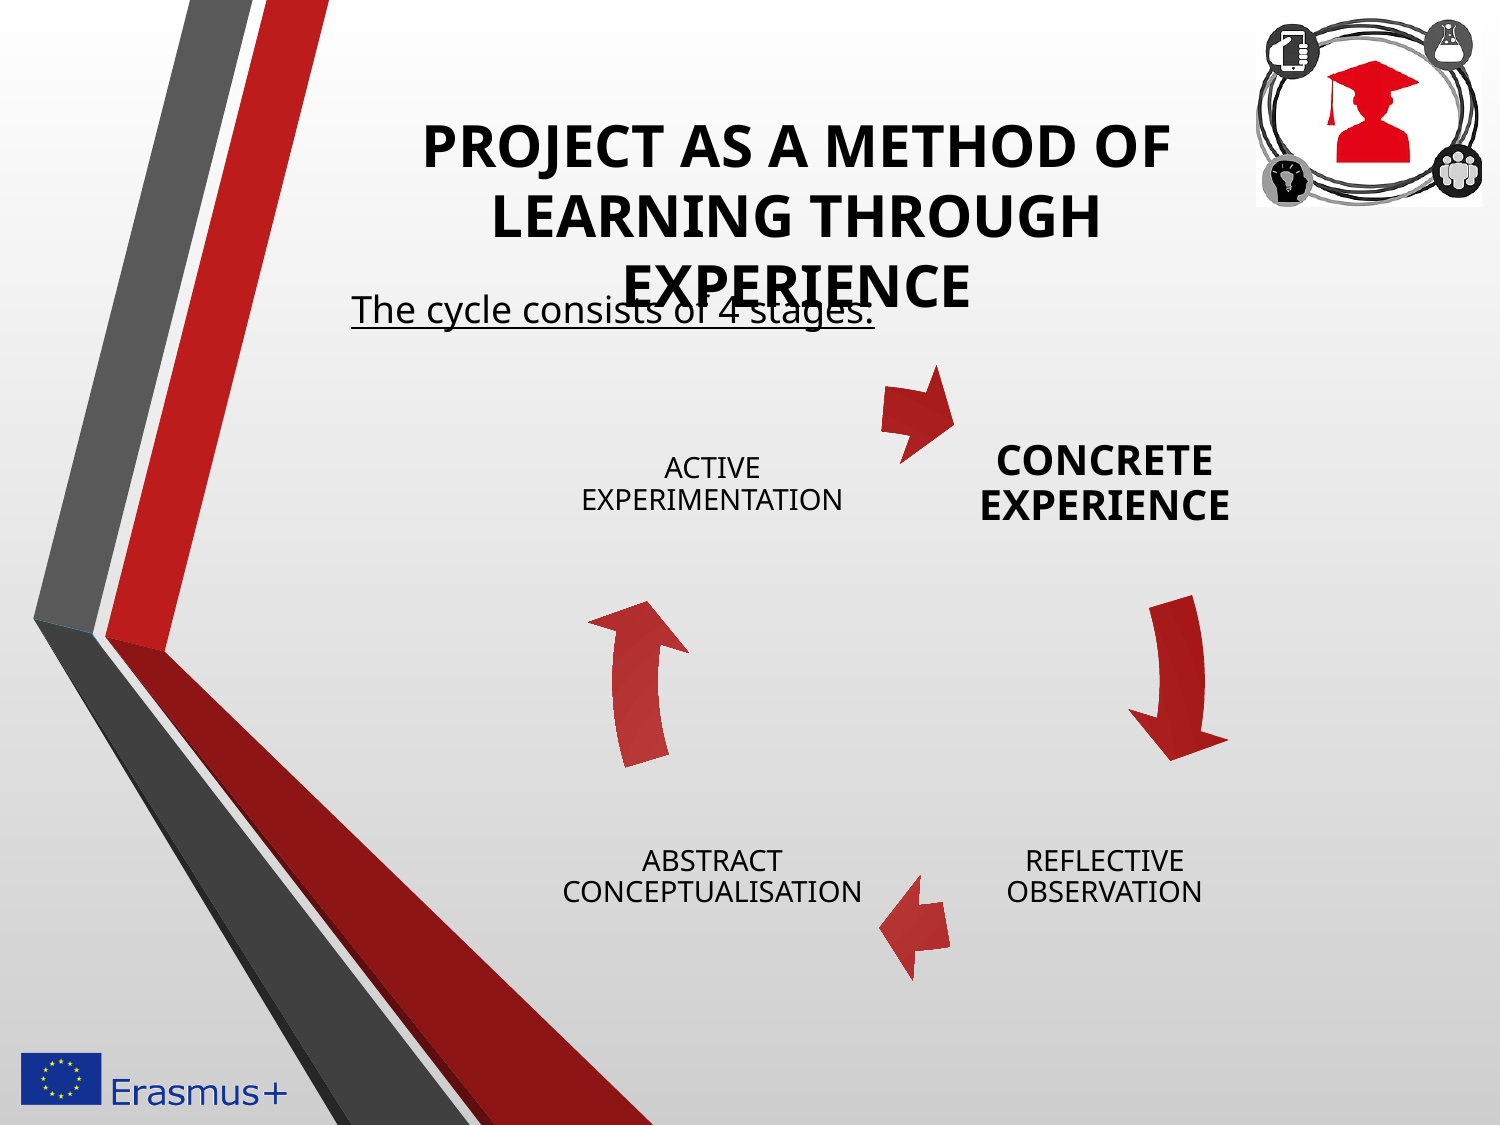

Project as a method of learning through experience
The cycle consists of 4 stages:
ACTIVE EXPERIMENTATION
CONCRETE EXPERIENCE
ABSTRACT CONCEPTUALISATION
REFLECTIVE OBSERVATION